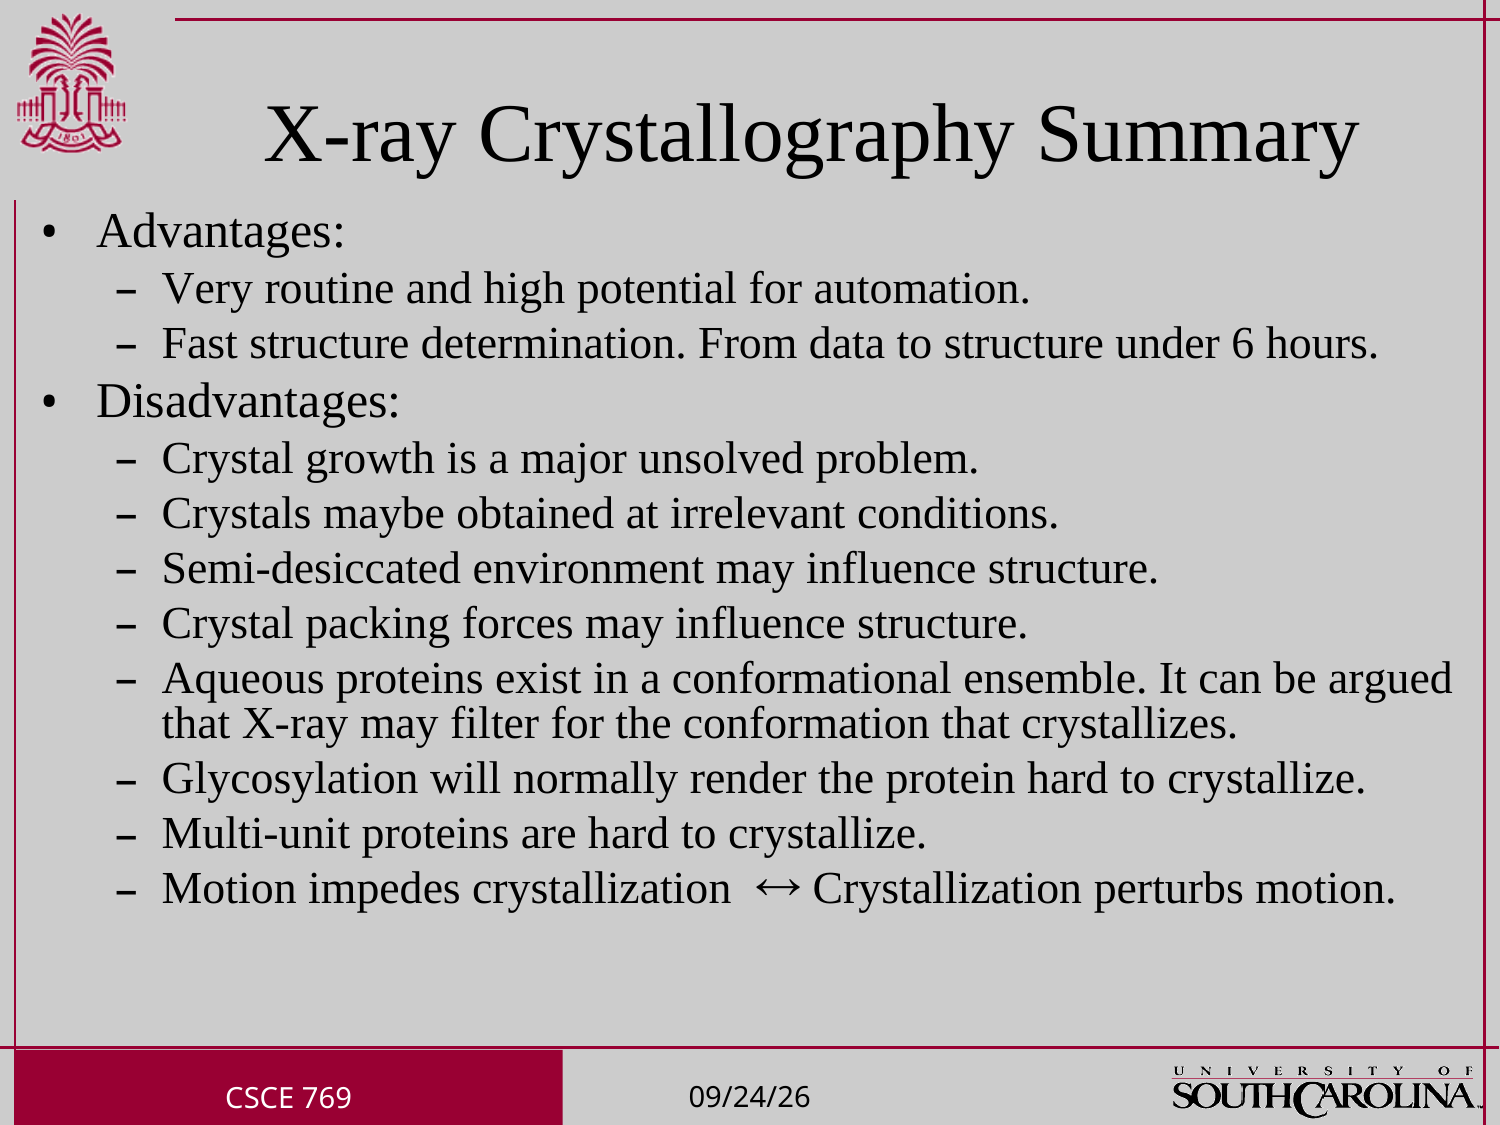

# X-ray Crystallography Summary
Advantages:
Very routine and high potential for automation.
Fast structure determination. From data to structure under 6 hours.
Disadvantages:
Crystal growth is a major unsolved problem.
Crystals maybe obtained at irrelevant conditions.
Semi-desiccated environment may influence structure.
Crystal packing forces may influence structure.
Aqueous proteins exist in a conformational ensemble. It can be argued that X-ray may filter for the conformation that crystallizes.
Glycosylation will normally render the protein hard to crystallize.
Multi-unit proteins are hard to crystallize.
Motion impedes crystallization  Crystallization perturbs motion.